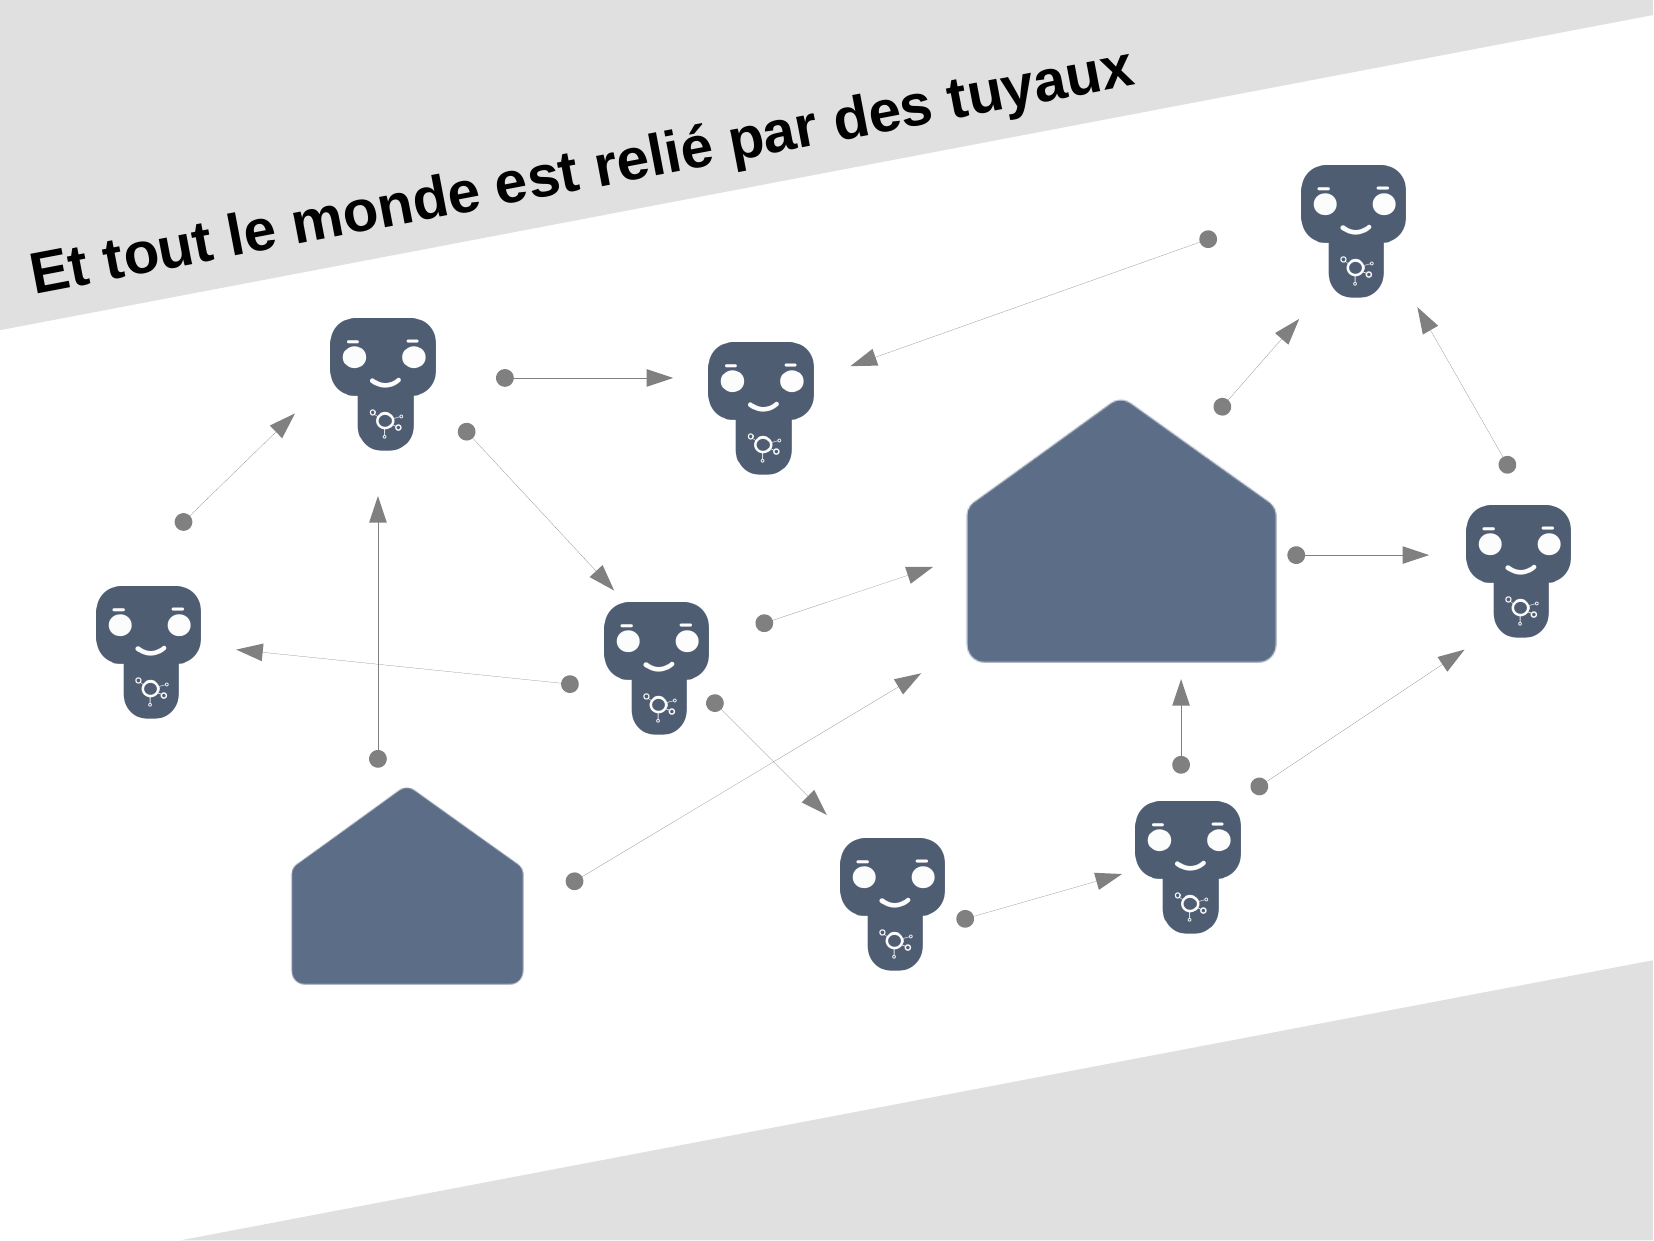

# Et tout le monde est relié par des tuyaux